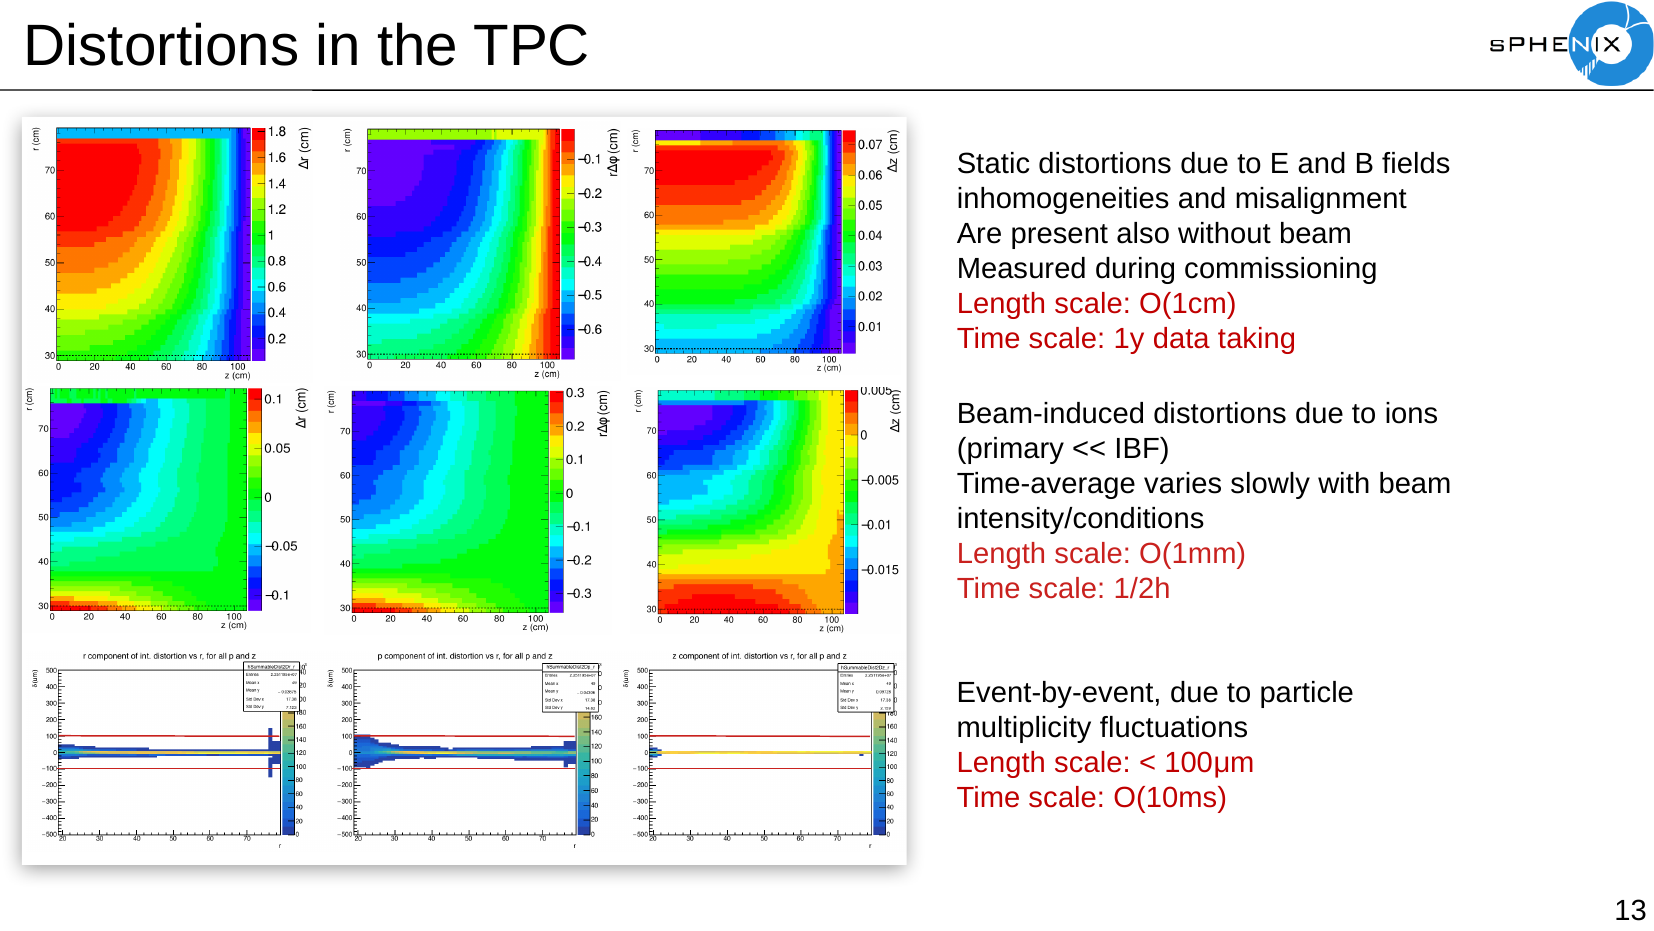

Distortions in the TPC
Static distortions due to E and B fields inhomogeneities and misalignment
Are present also without beam
Measured during commissioning
Length scale: O(1cm)
Time scale: 1y data taking
Beam-induced distortions due to ions
(primary << IBF)
Time-average varies slowly with beam intensity/conditions
Length scale: O(1mm)
Time scale: 1/2h
Event-by-event, due to particle multiplicity fluctuations
Length scale: < 100μm
Time scale: O(10ms)